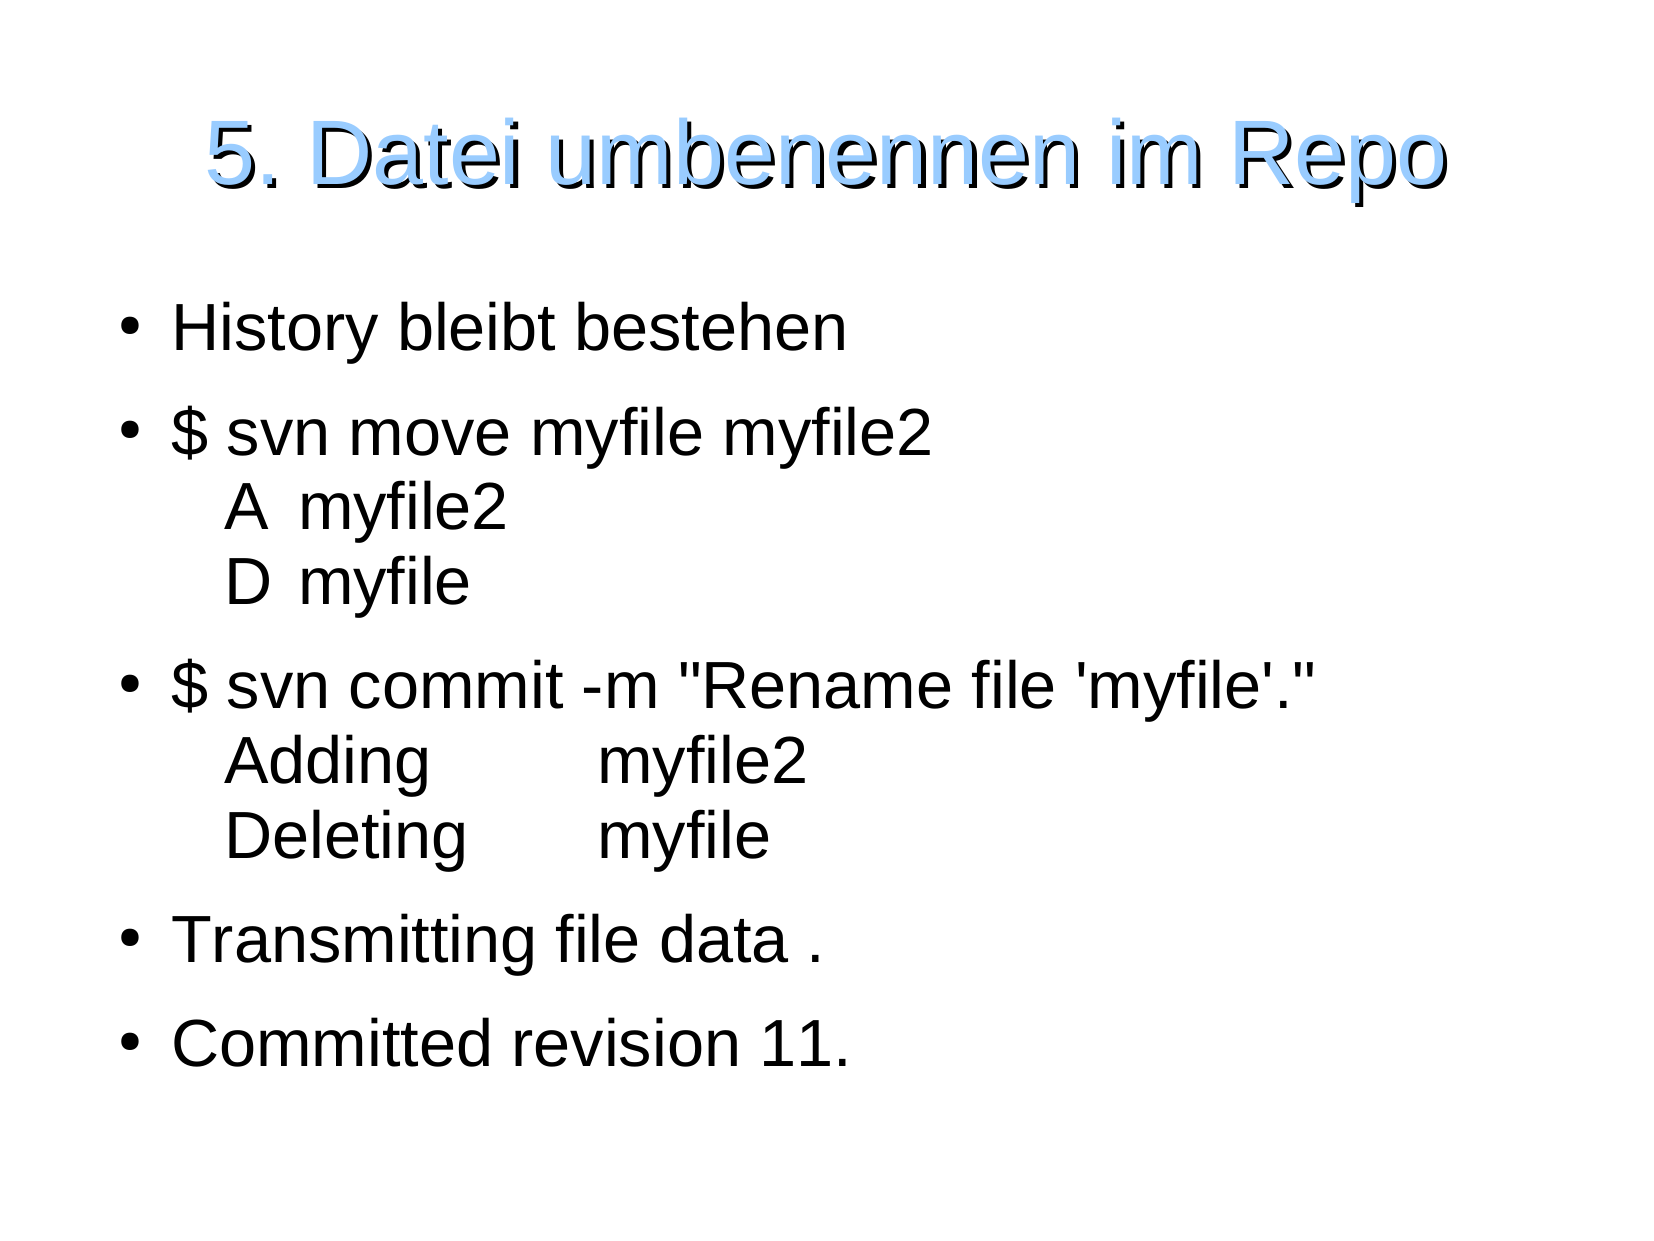

# 5. Datei umbenennen im Repo
History bleibt bestehen
$ svn move myfile myfile2
A	myfile2
D	myfile
$ svn commit -m "Rename file 'myfile'."
Adding myfile2
Deleting myfile
Transmitting file data .
Committed revision 11.